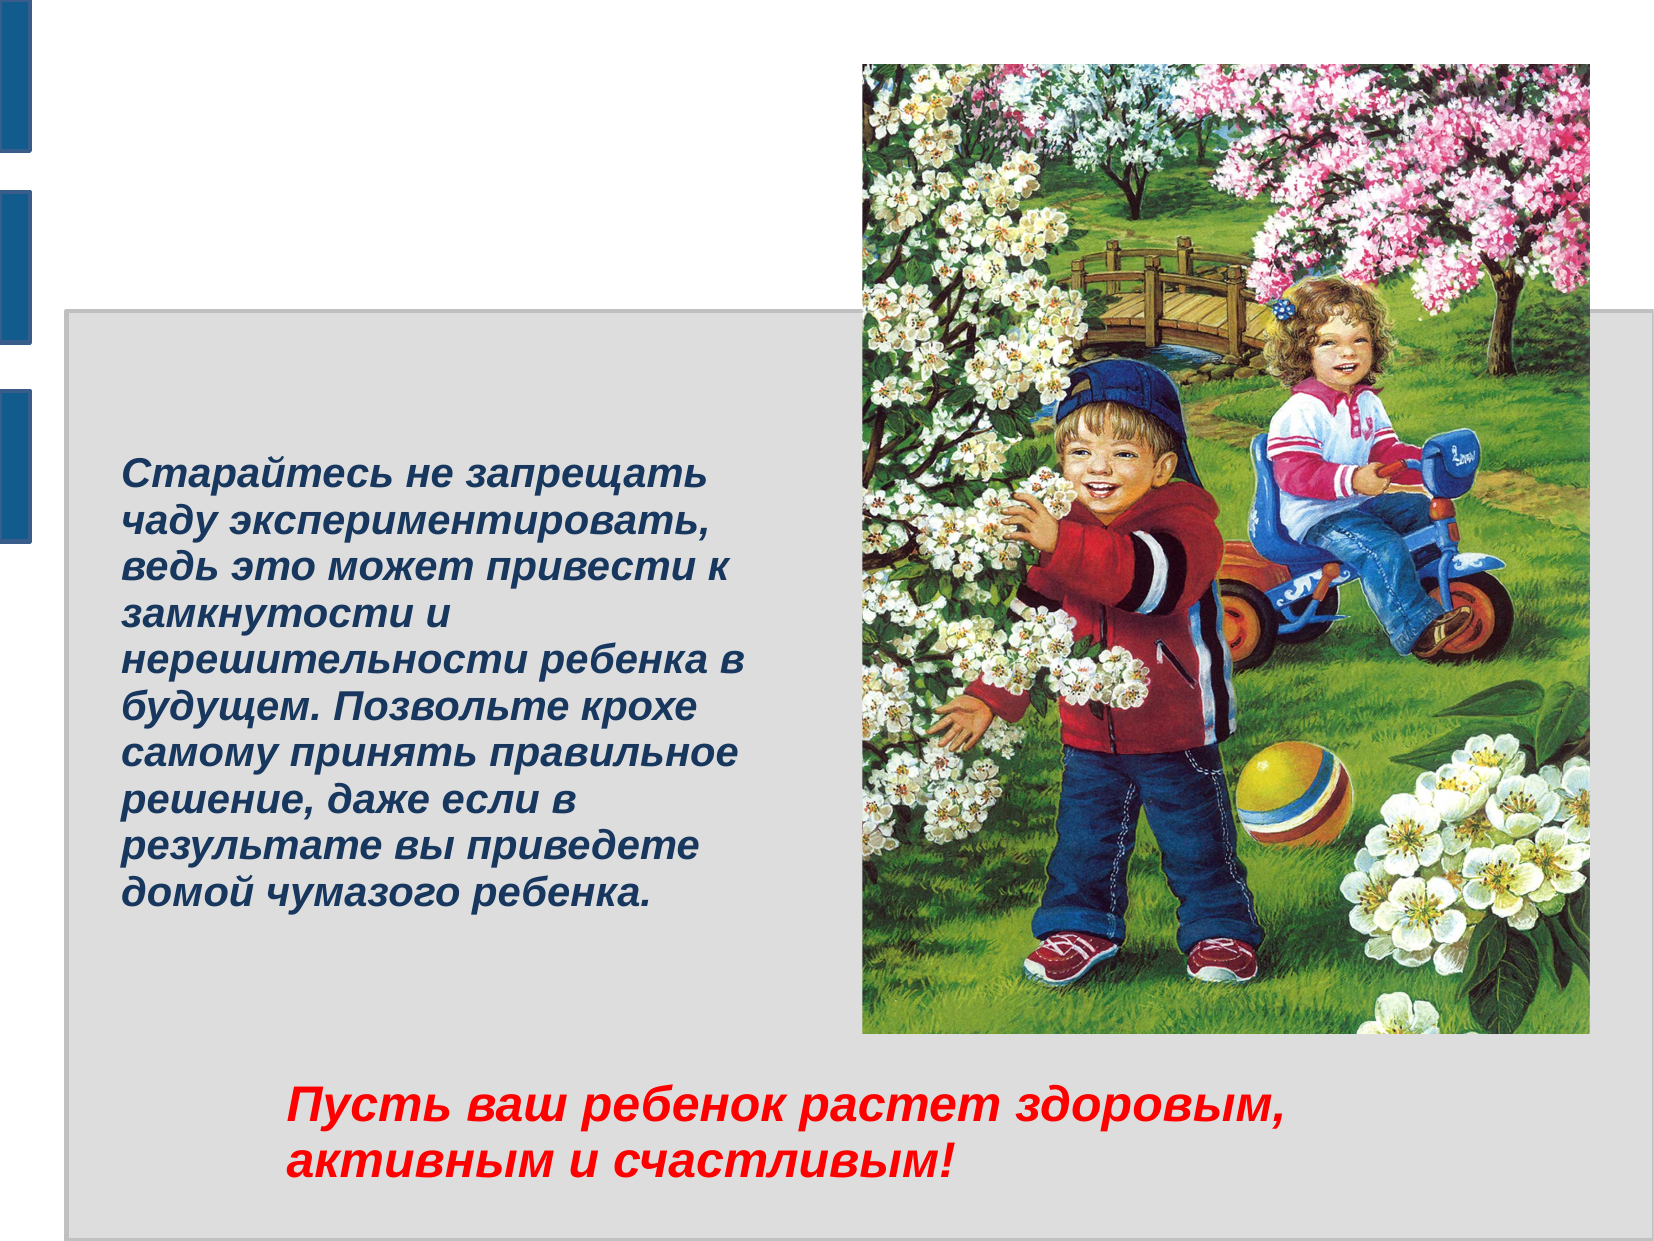

Старайтесь не запрещать чаду экспериментировать, ведь это может привести к замкнутости и нерешительности ребенка в будущем. Позвольте крохе самому принять правильное решение, даже если в результате вы приведете домой чумазого ребенка.
Пусть ваш ребенок растет здоровым, активным и счастливым!